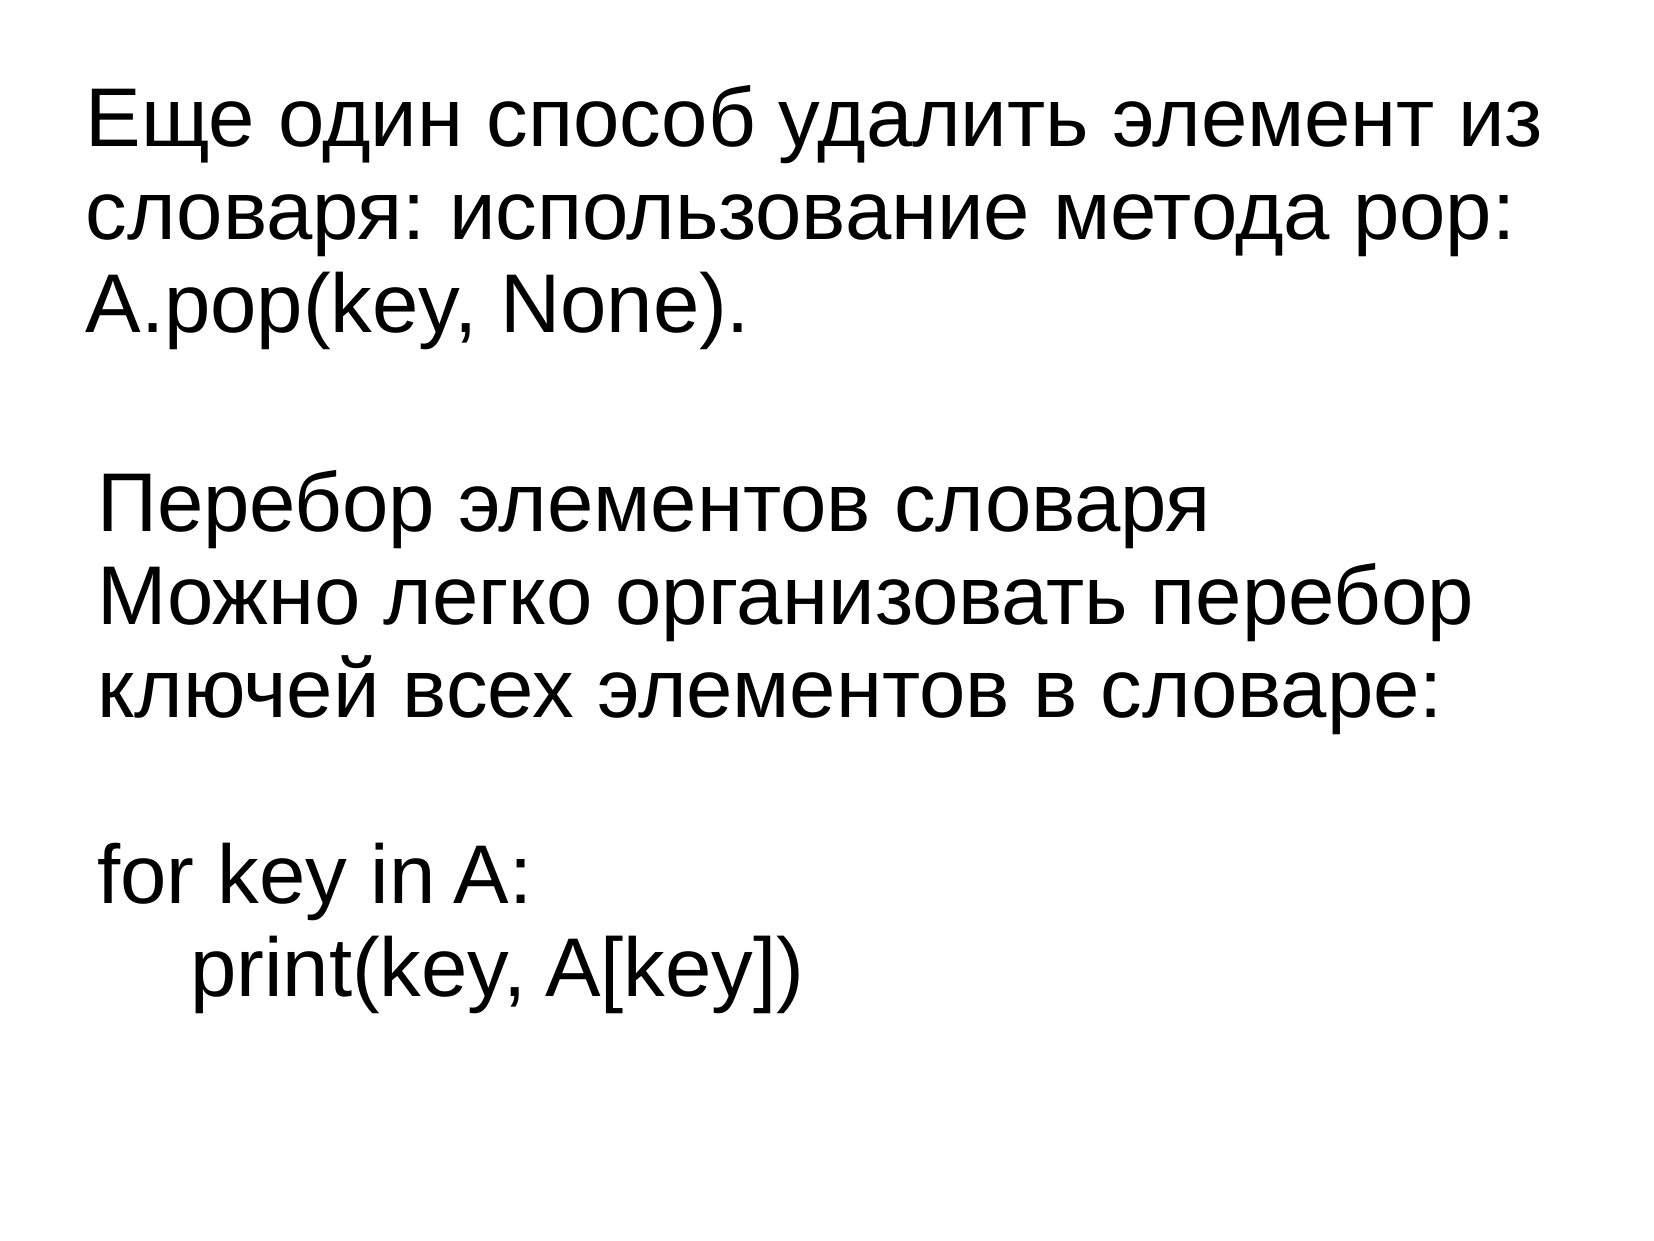

Еще один способ удалить элемент из словаря: использование метода pop: A.pop(key, None).
Перебор элементов словаря
Можно легко организовать перебор ключей всех элементов в словаре:
for key in A:
 print(key, A[key])